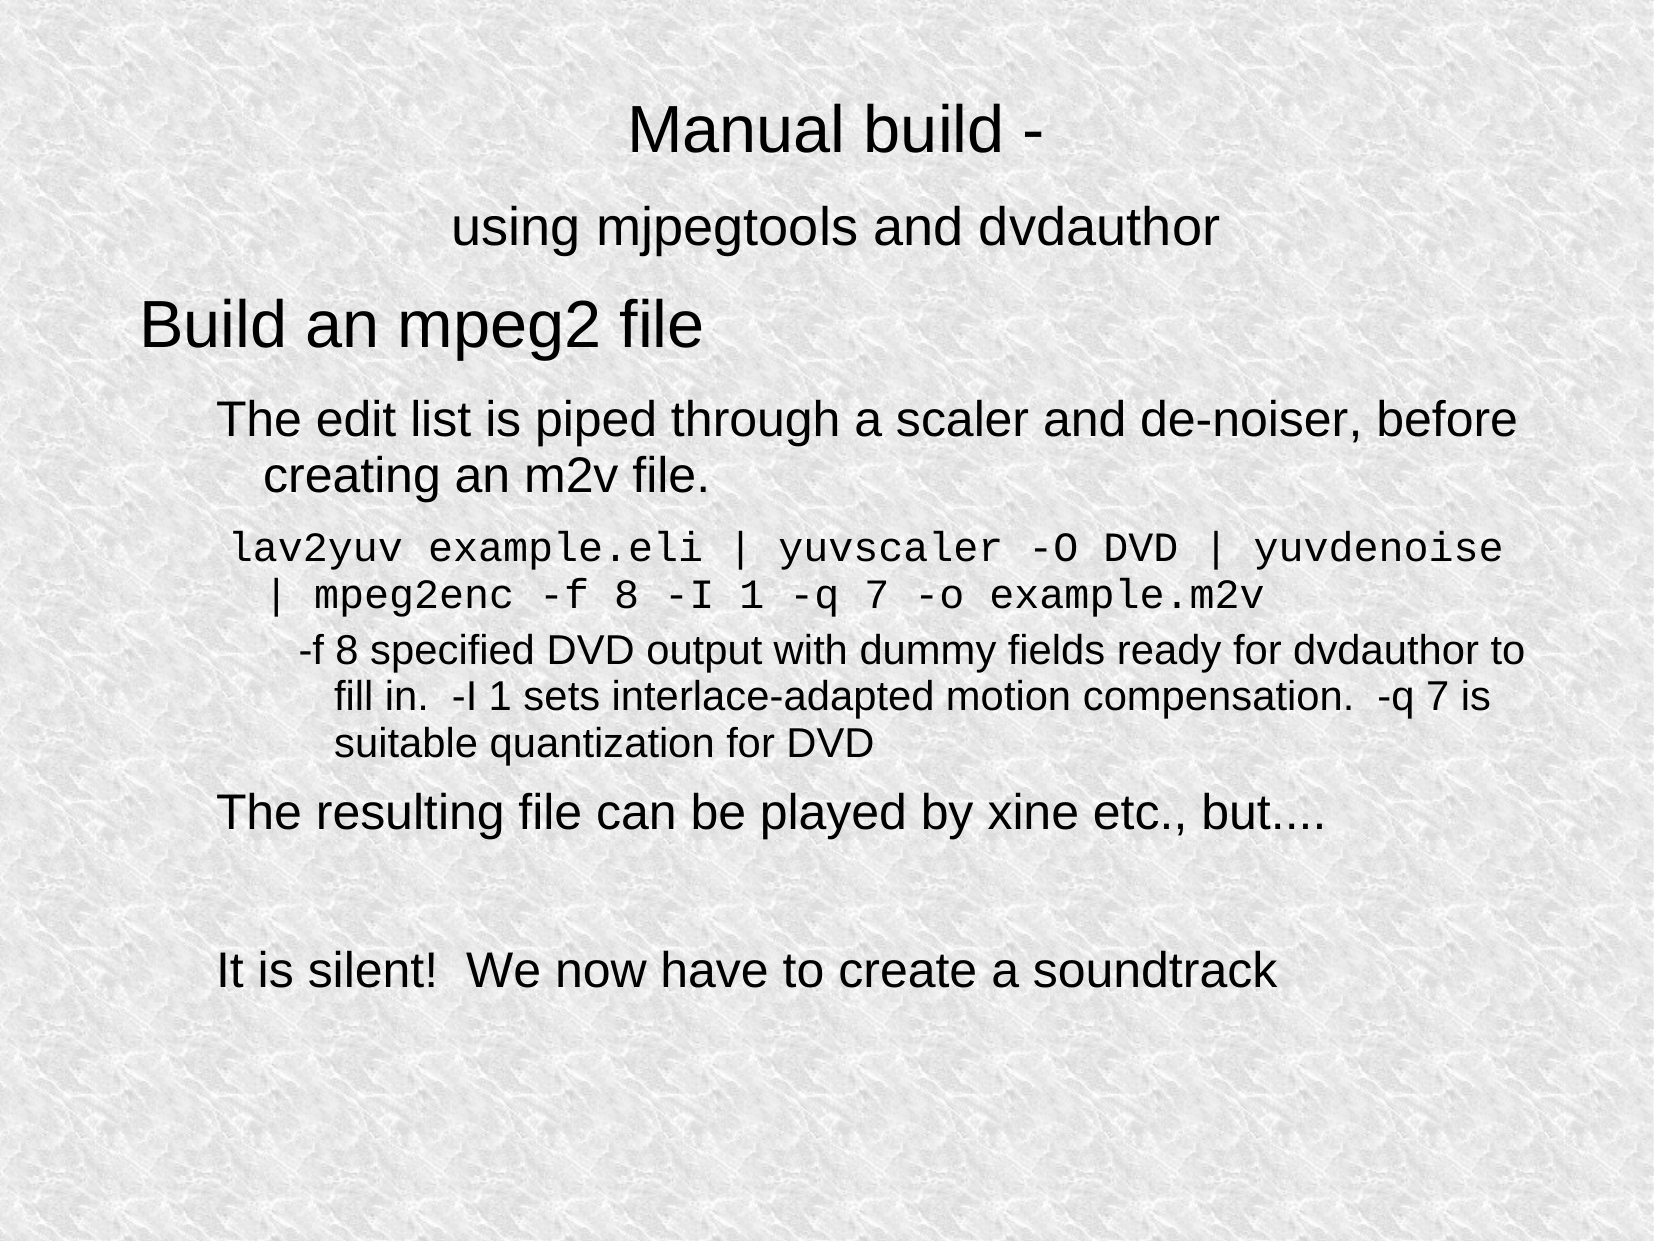

# Manual build -
using mjpegtools and dvdauthor
Build an mpeg2 file
The edit list is piped through a scaler and de-noiser, before creating an m2v file.
lav2yuv example.eli | yuvscaler -O DVD | yuvdenoise | mpeg2enc -f 8 -I 1 -q 7 -o example.m2v
-f 8 specified DVD output with dummy fields ready for dvdauthor to fill in. -I 1 sets interlace-adapted motion compensation. -q 7 is suitable quantization for DVD
The resulting file can be played by xine etc., but....
It is silent! We now have to create a soundtrack